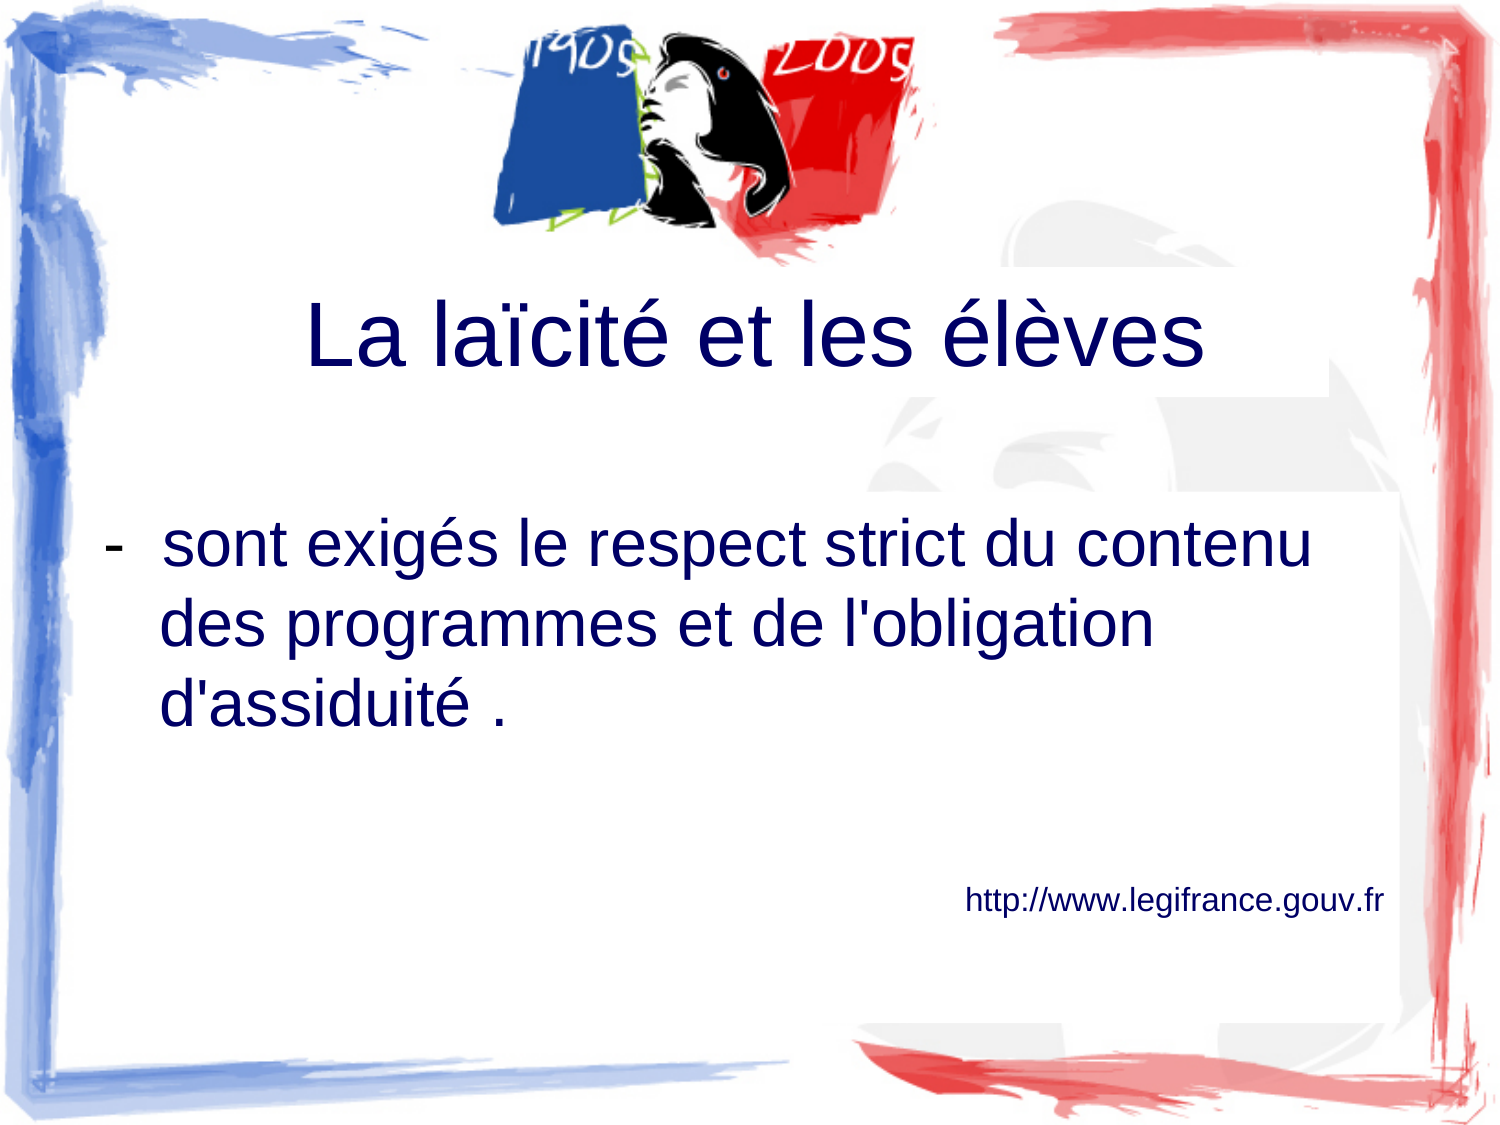

# La laïcité et les élèves
- sont exigés le respect strict du contenu des programmes et de l'obligation d'assiduité .
 http://www.legifrance.gouv.fr